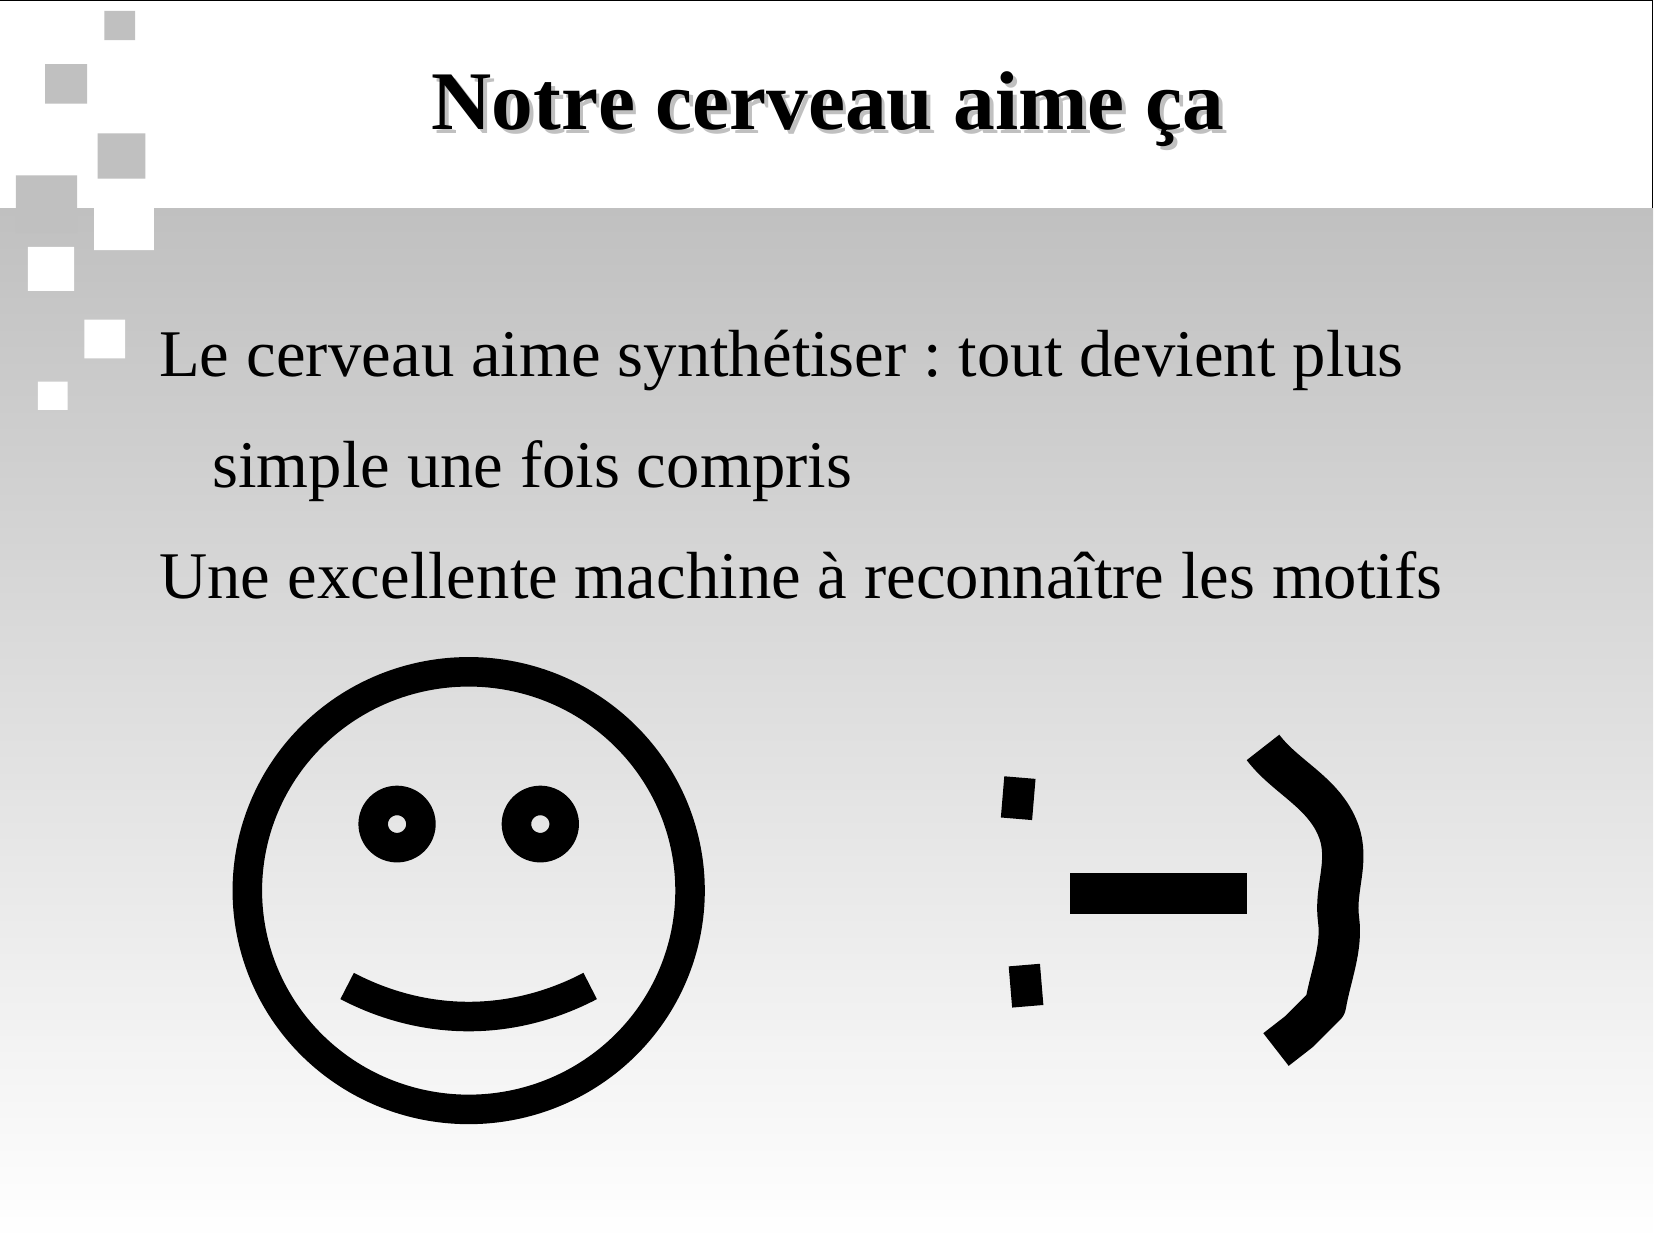

# Notre cerveau aime ça
Le cerveau aime synthétiser : tout devient plus simple une fois compris
Une excellente machine à reconnaître les motifs